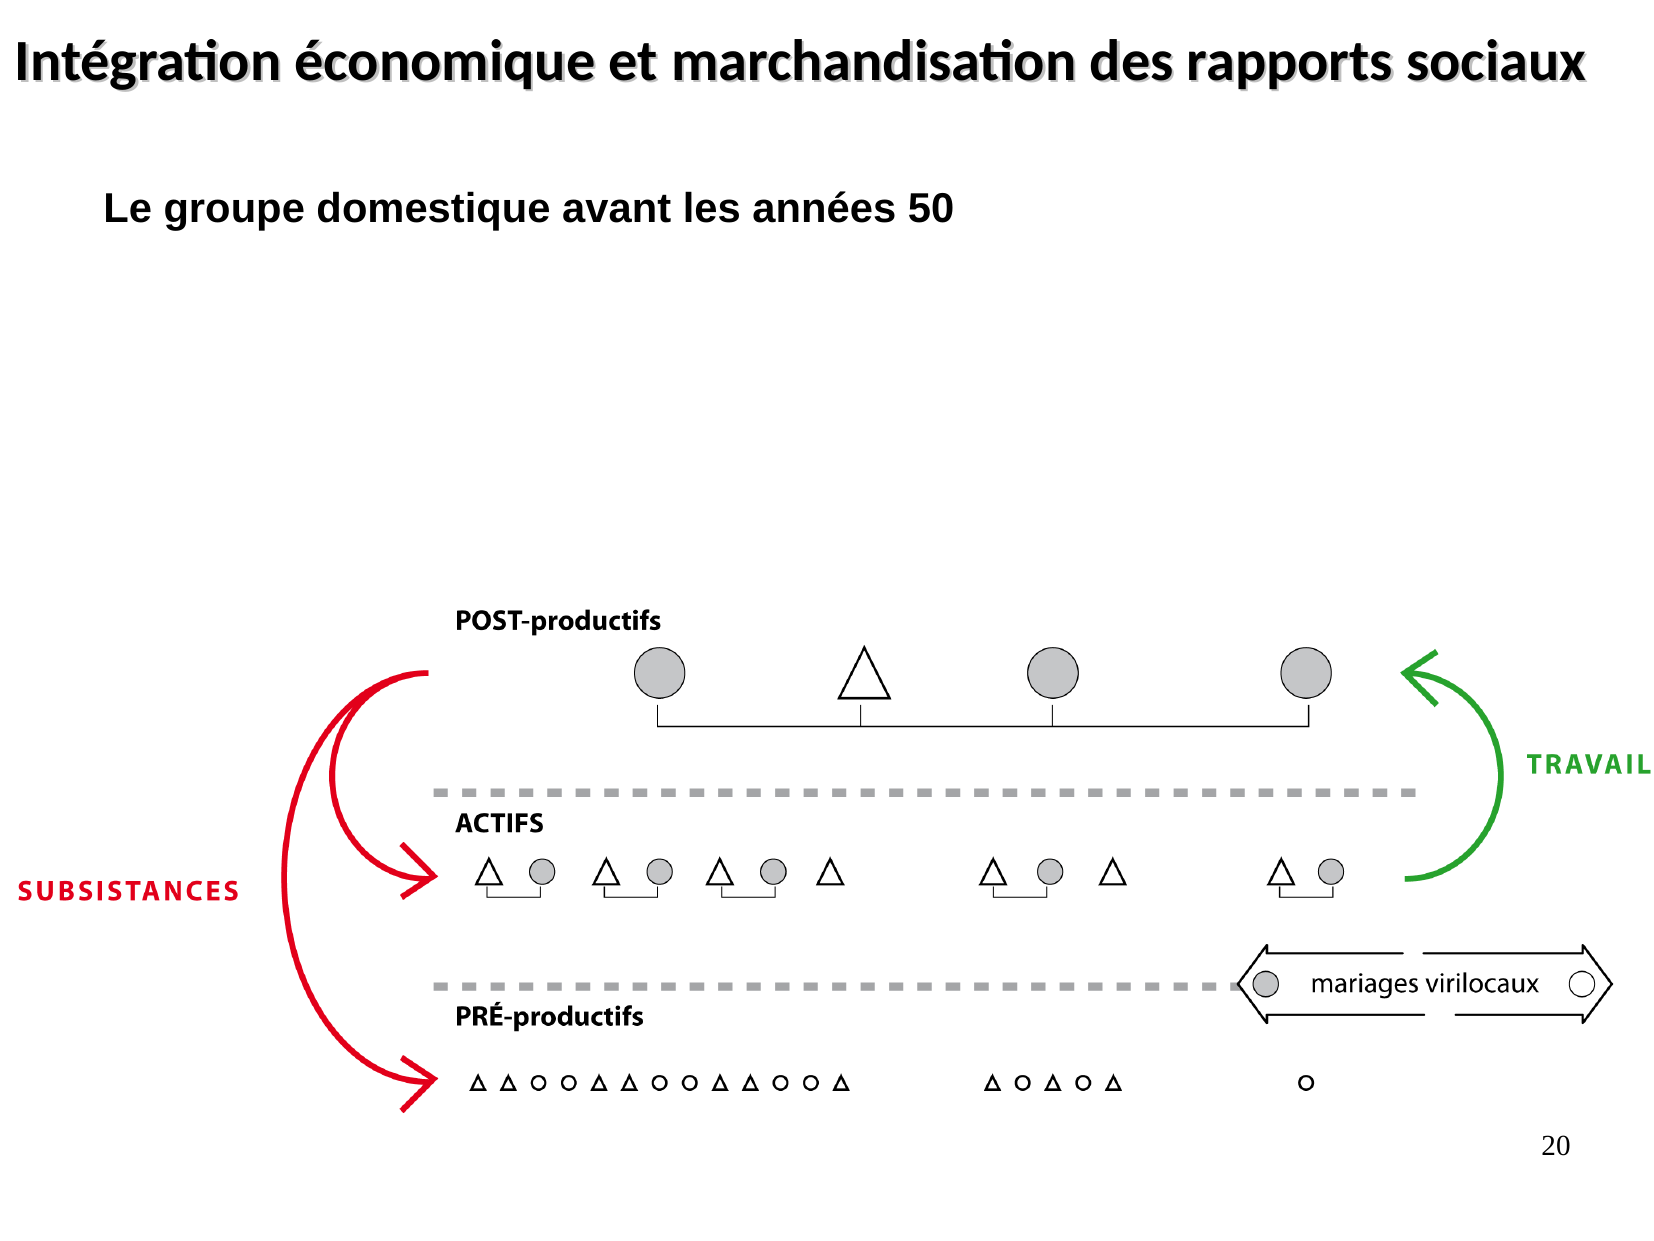

Intégration économique et marchandisation des rapports sociaux
Le groupe domestique avant les années 50
20